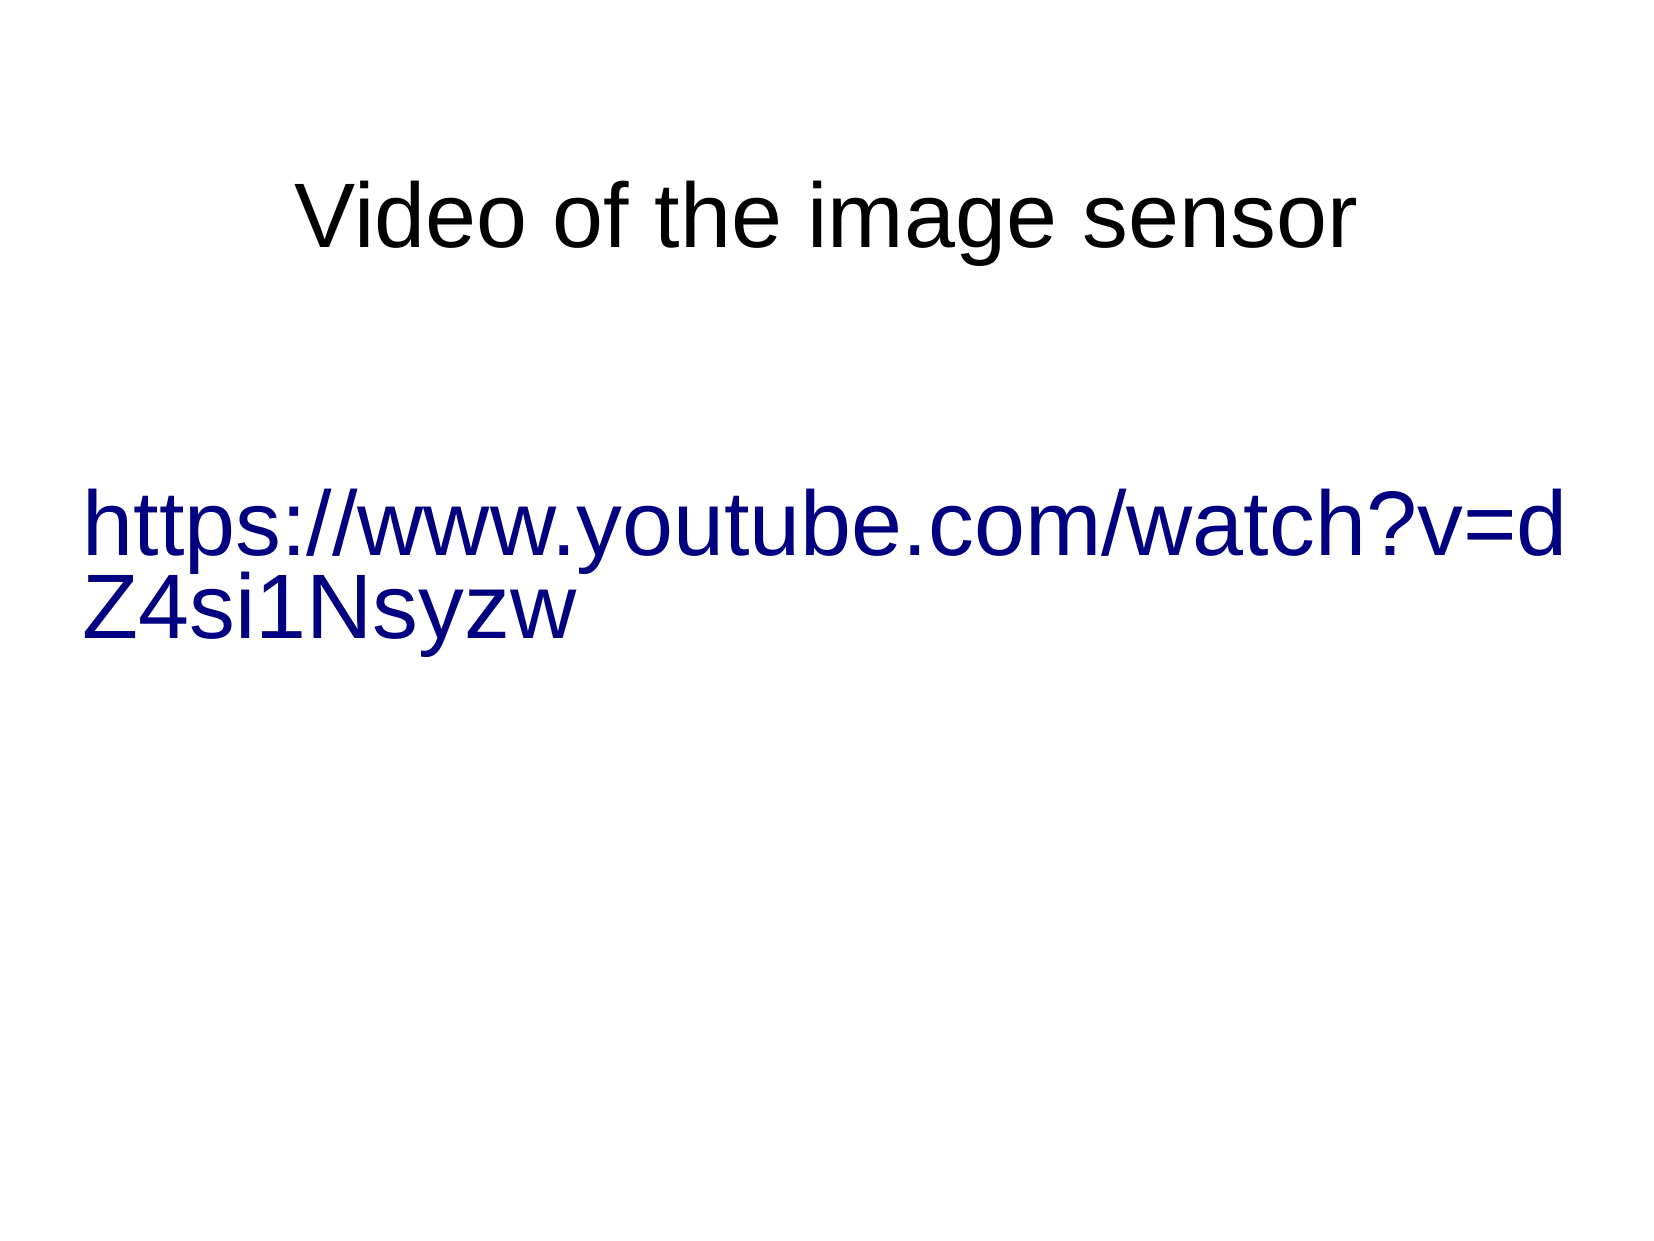

# Video of the image sensor https://www.youtube.com/watch?v=dZ4si1Nsyzw